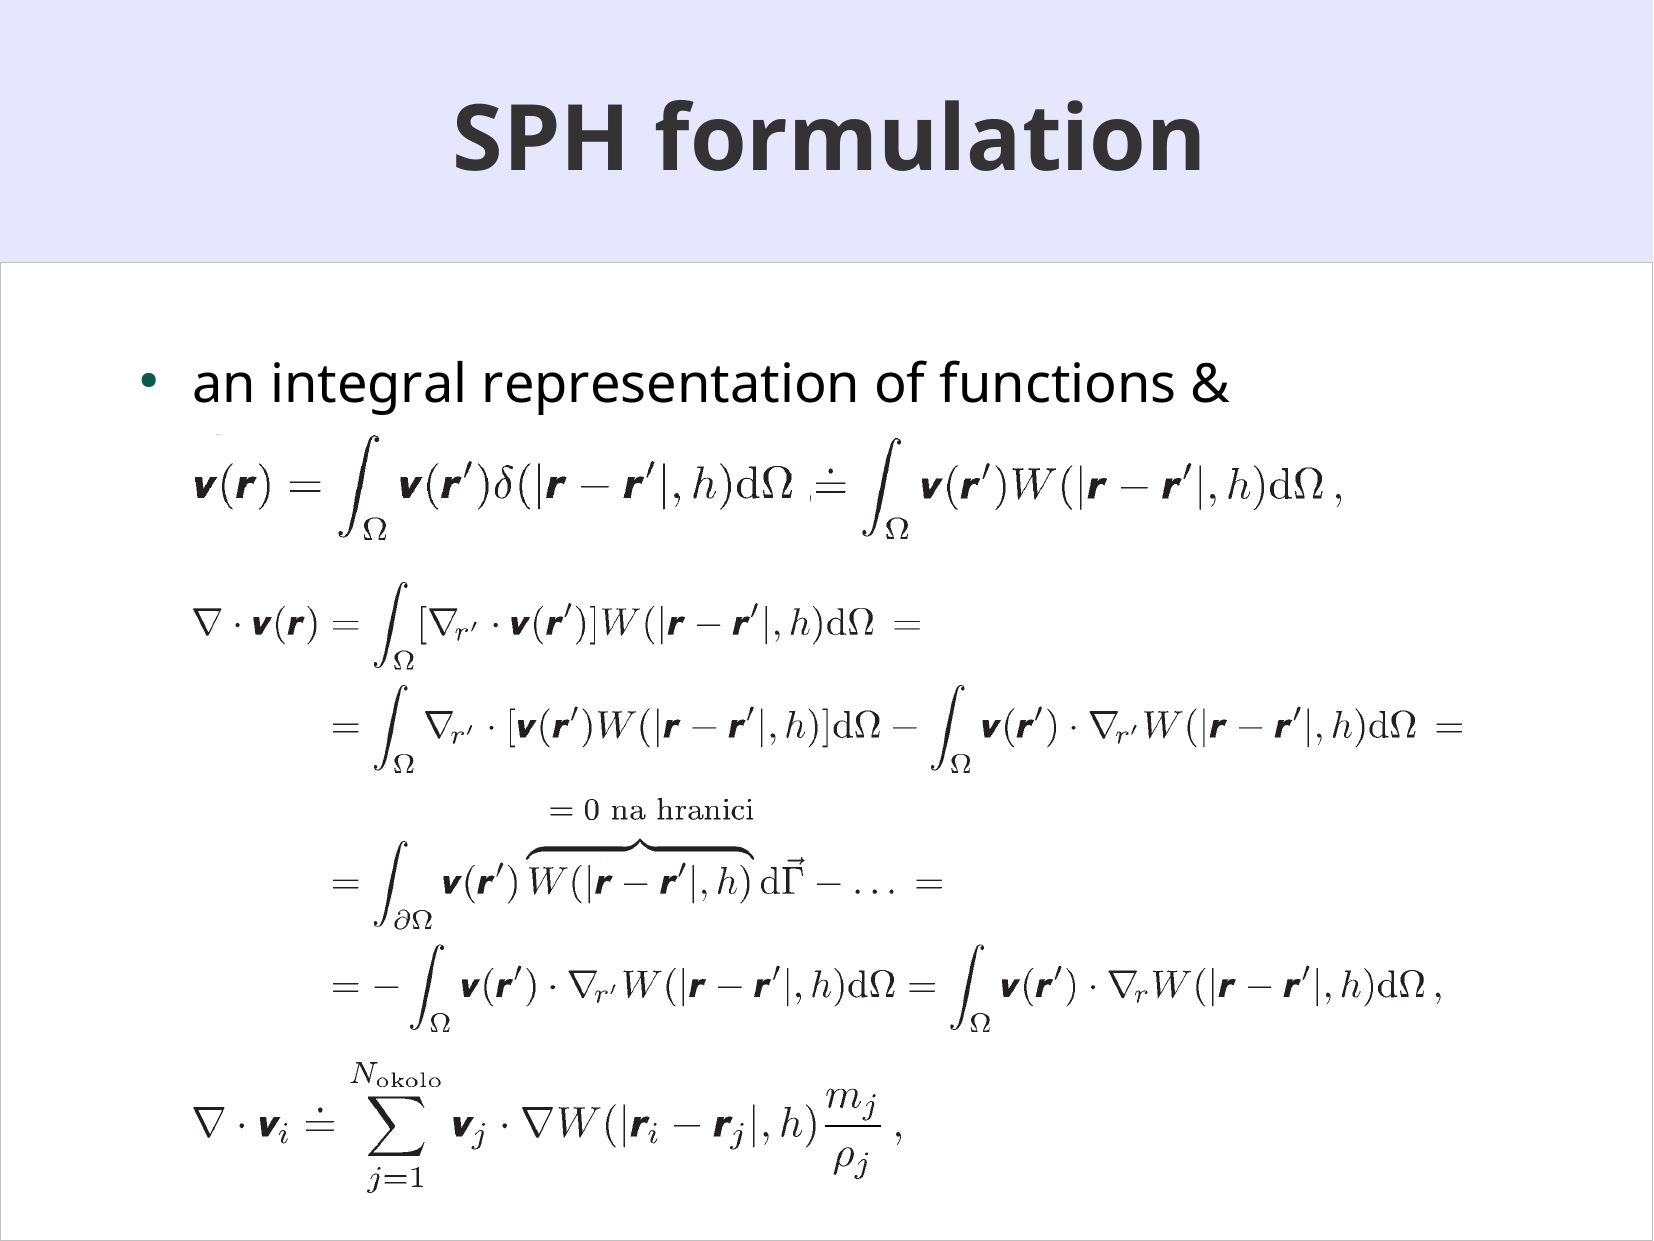

# SPH formulation
an integral representation of functions & discretisation